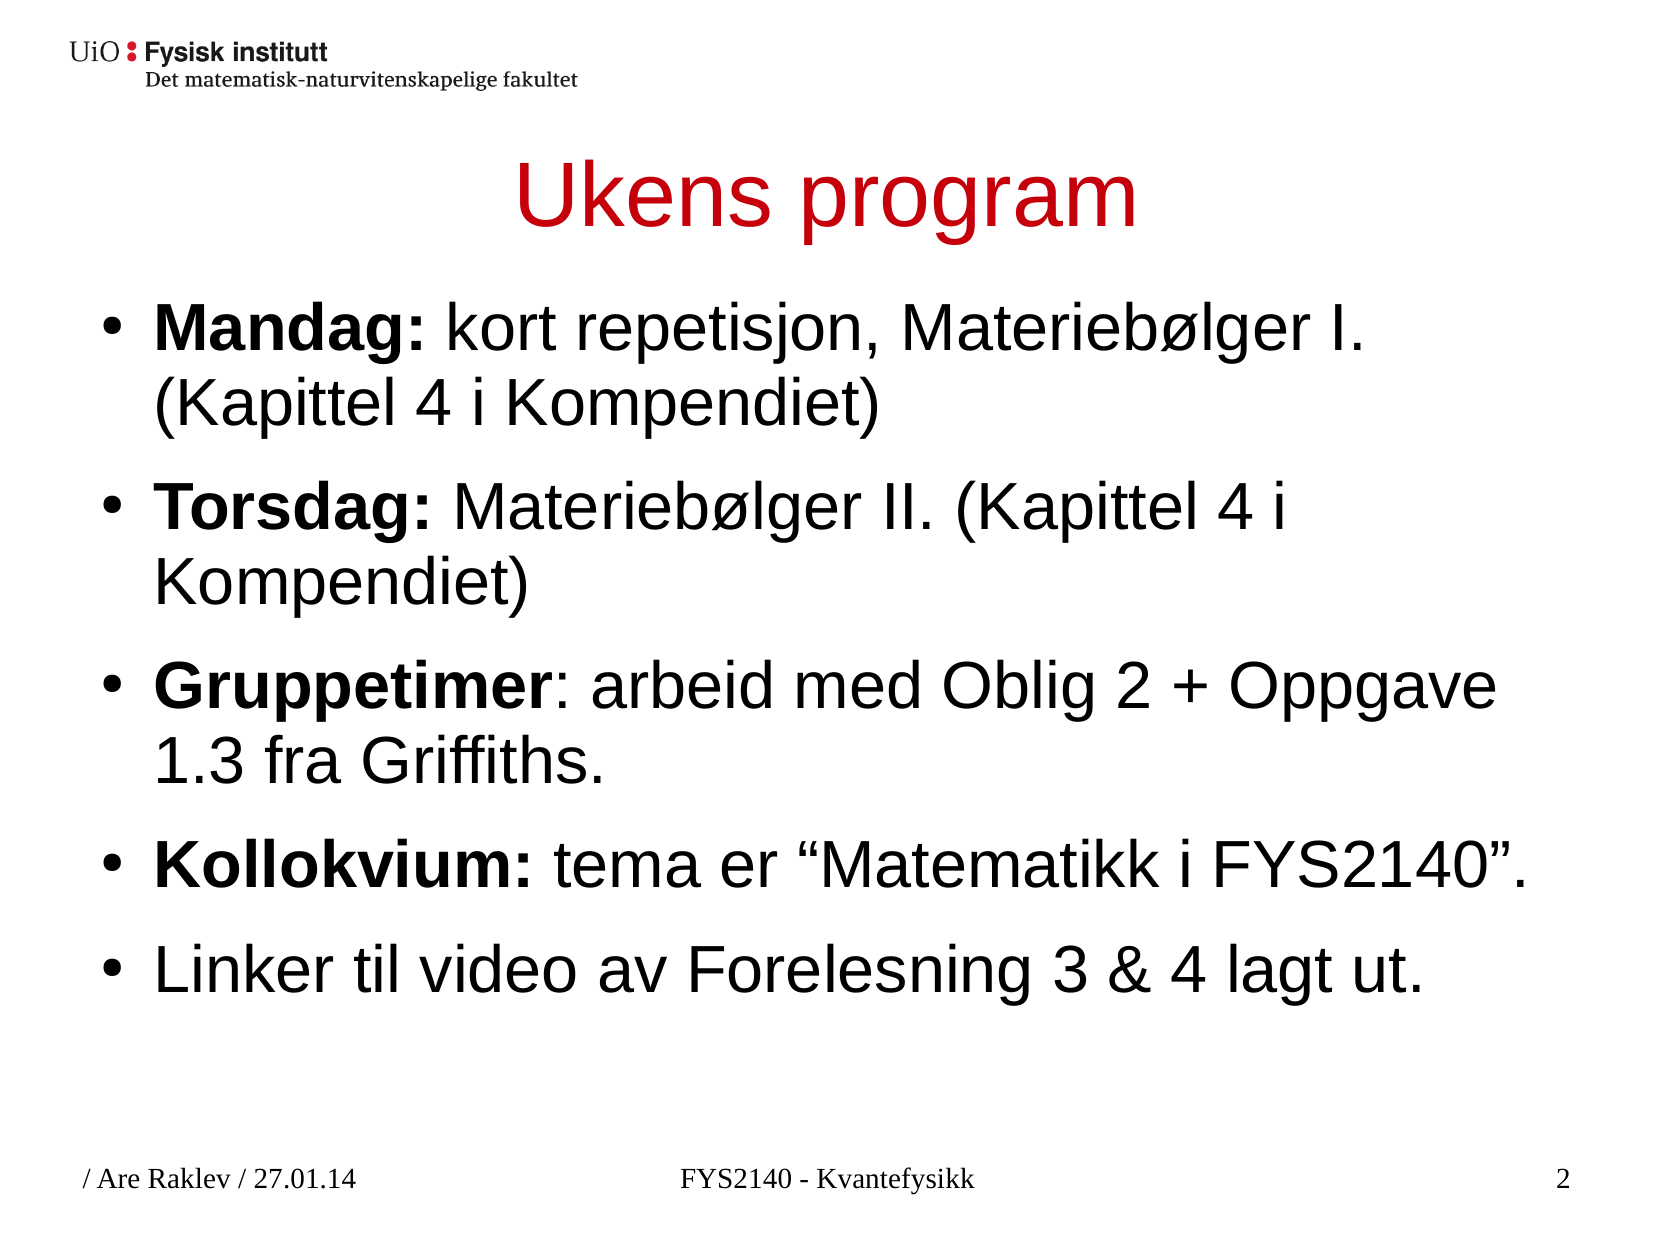

# Ukens program
Mandag: kort repetisjon, Materiebølger I. (Kapittel 4 i Kompendiet)
Torsdag: Materiebølger II. (Kapittel 4 i Kompendiet)
Gruppetimer: arbeid med Oblig 2 + Oppgave 1.3 fra Griffiths.
Kollokvium: tema er “Matematikk i FYS2140”.
Linker til video av Forelesning 3 & 4 lagt ut.
/ Are Raklev / 27.01.14
FYS2140 - Kvantefysikk
2